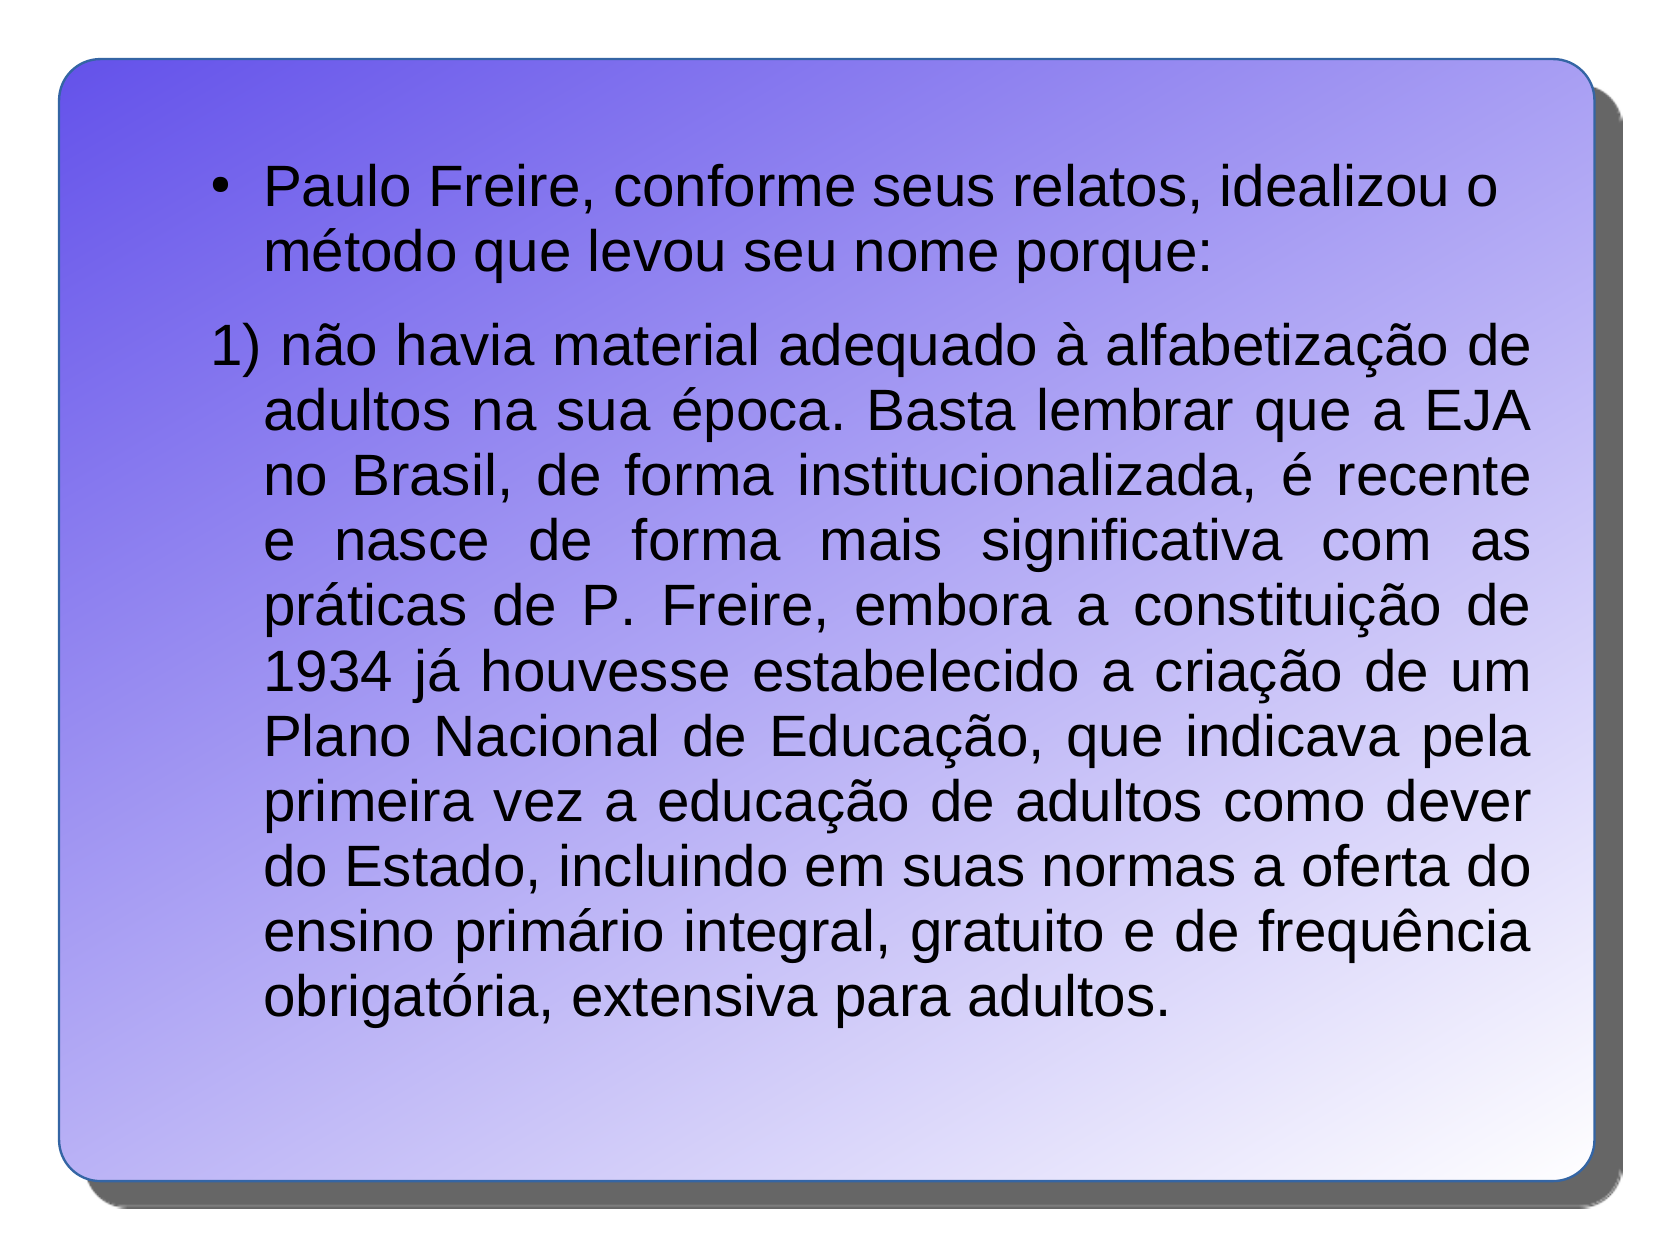

# Paulo Freire, conforme seus relatos, idealizou o método que levou seu nome porque:
 não havia material adequado à alfabetização de adultos na sua época. Basta lembrar que a EJA no Brasil, de forma institucionalizada, é recente e nasce de forma mais significativa com as práticas de P. Freire, embora a constituição de 1934 já houvesse estabelecido a criação de um Plano Nacional de Educação, que indicava pela primeira vez a educação de adultos como dever do Estado, incluindo em suas normas a oferta do ensino primário integral, gratuito e de frequência obrigatória, extensiva para adultos.